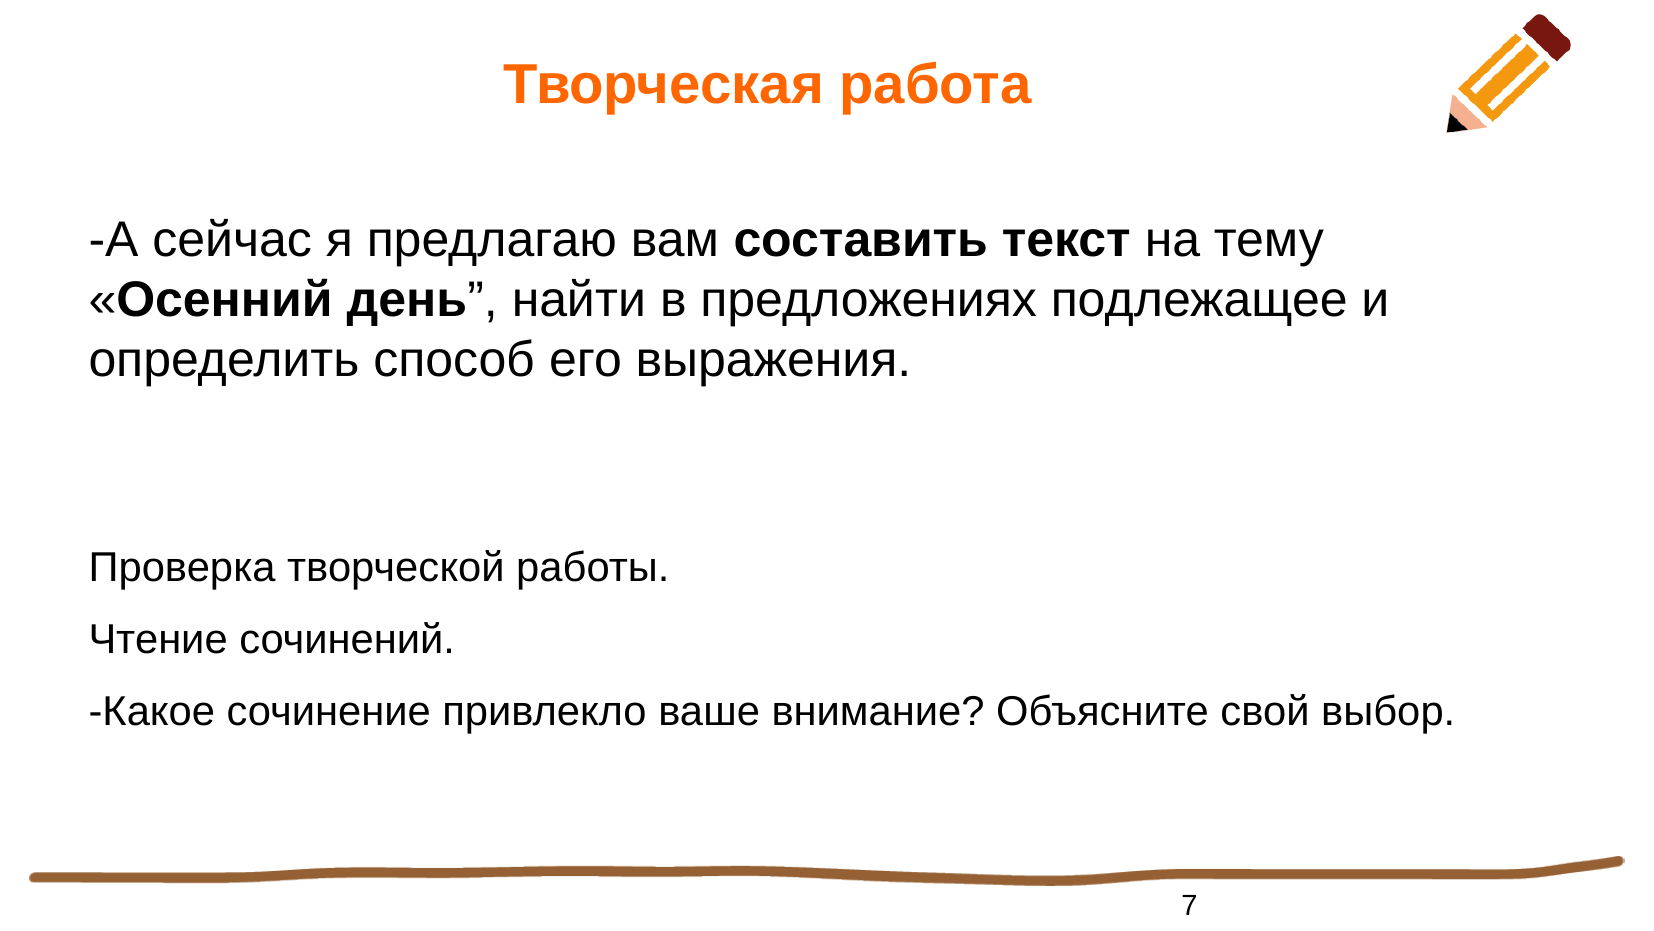

# Творческая работа
-А сейчас я предлагаю вам составить текст на тему «Осенний день”, найти в предложениях подлежащее и определить способ его выражения.
Проверка творческой работы.
Чтение сочинений.
-Какое сочинение привлекло ваше внимание? Объясните свой выбор.